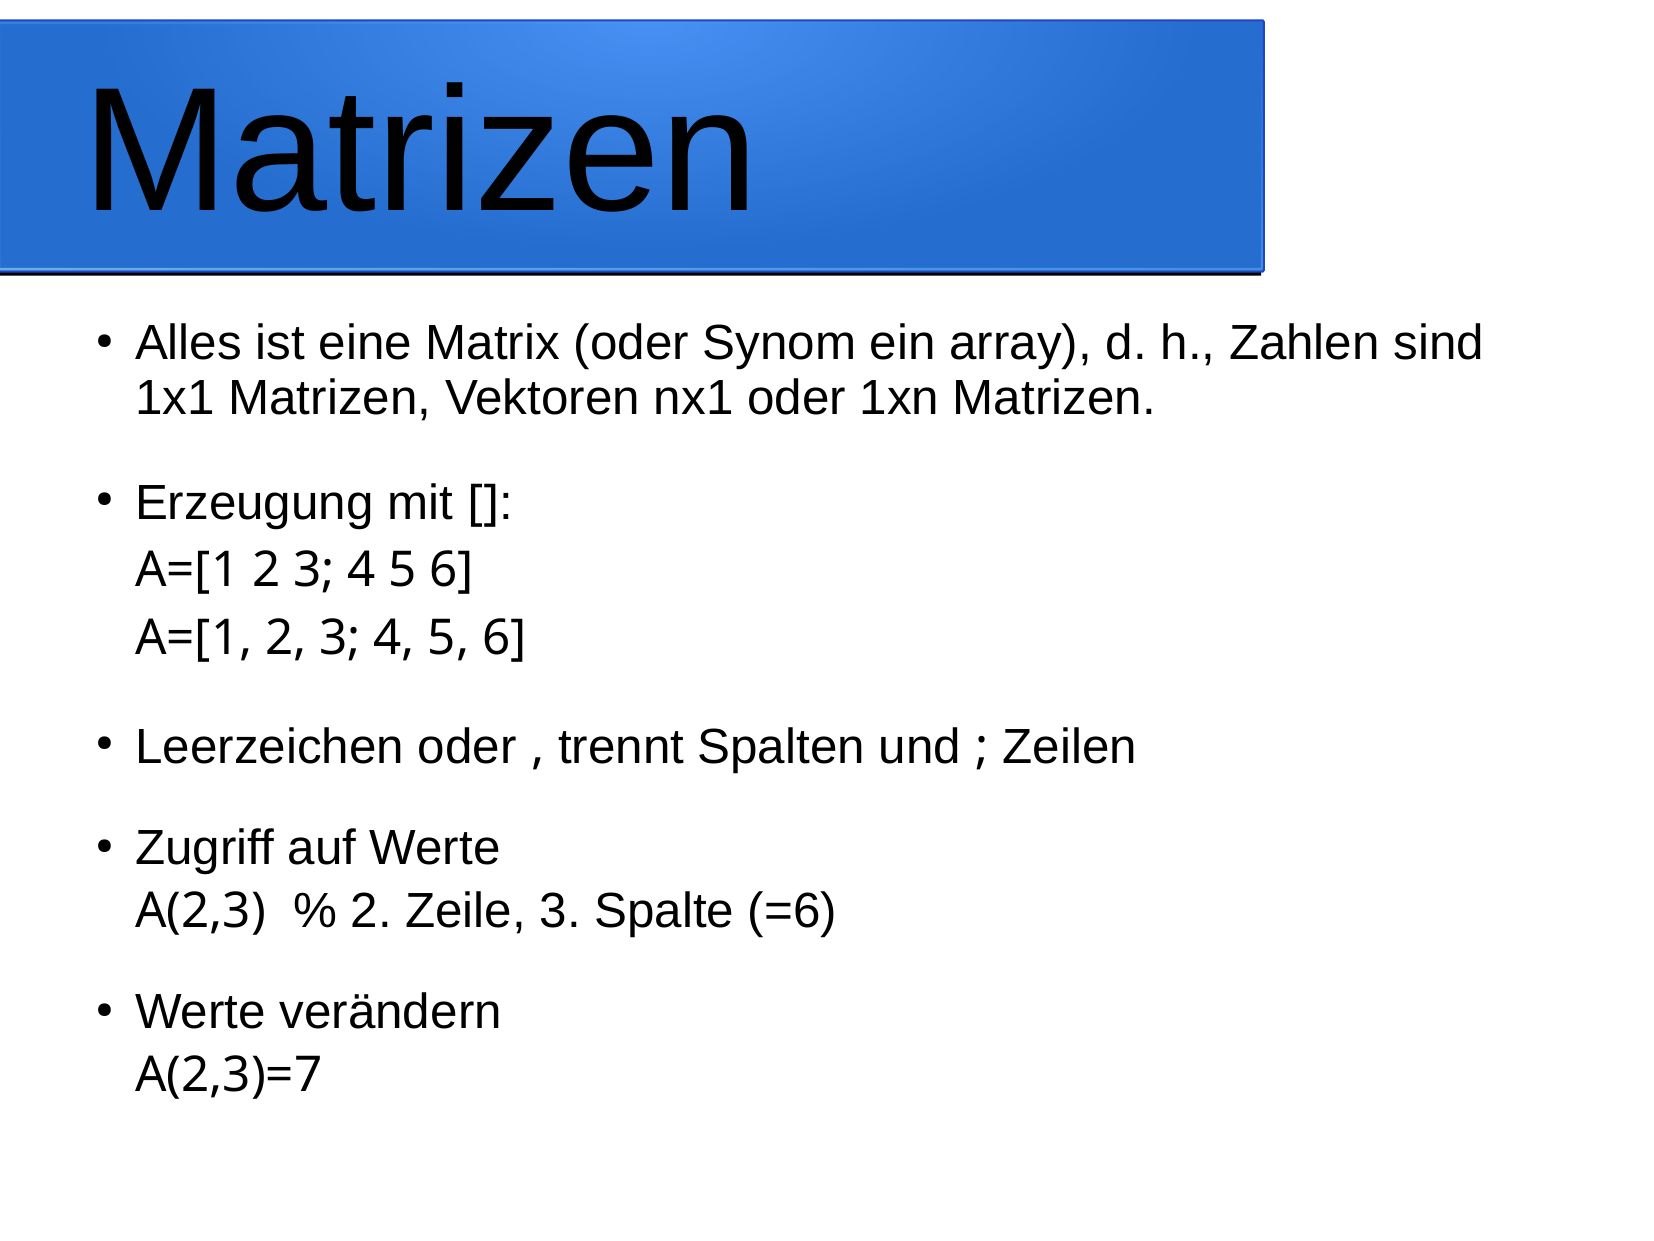

# Matrizen
Alles ist eine Matrix (oder Synom ein array), d. h., Zahlen sind 1x1 Matrizen, Vektoren nx1 oder 1xn Matrizen.
Erzeugung mit []:
A=[1 2 3; 4 5 6]
A=[1, 2, 3; 4, 5, 6]
Leerzeichen oder , trennt Spalten und ; Zeilen
Zugriff auf Werte
A(2,3) % 2. Zeile, 3. Spalte (=6)
Werte verändern
A(2,3)=7